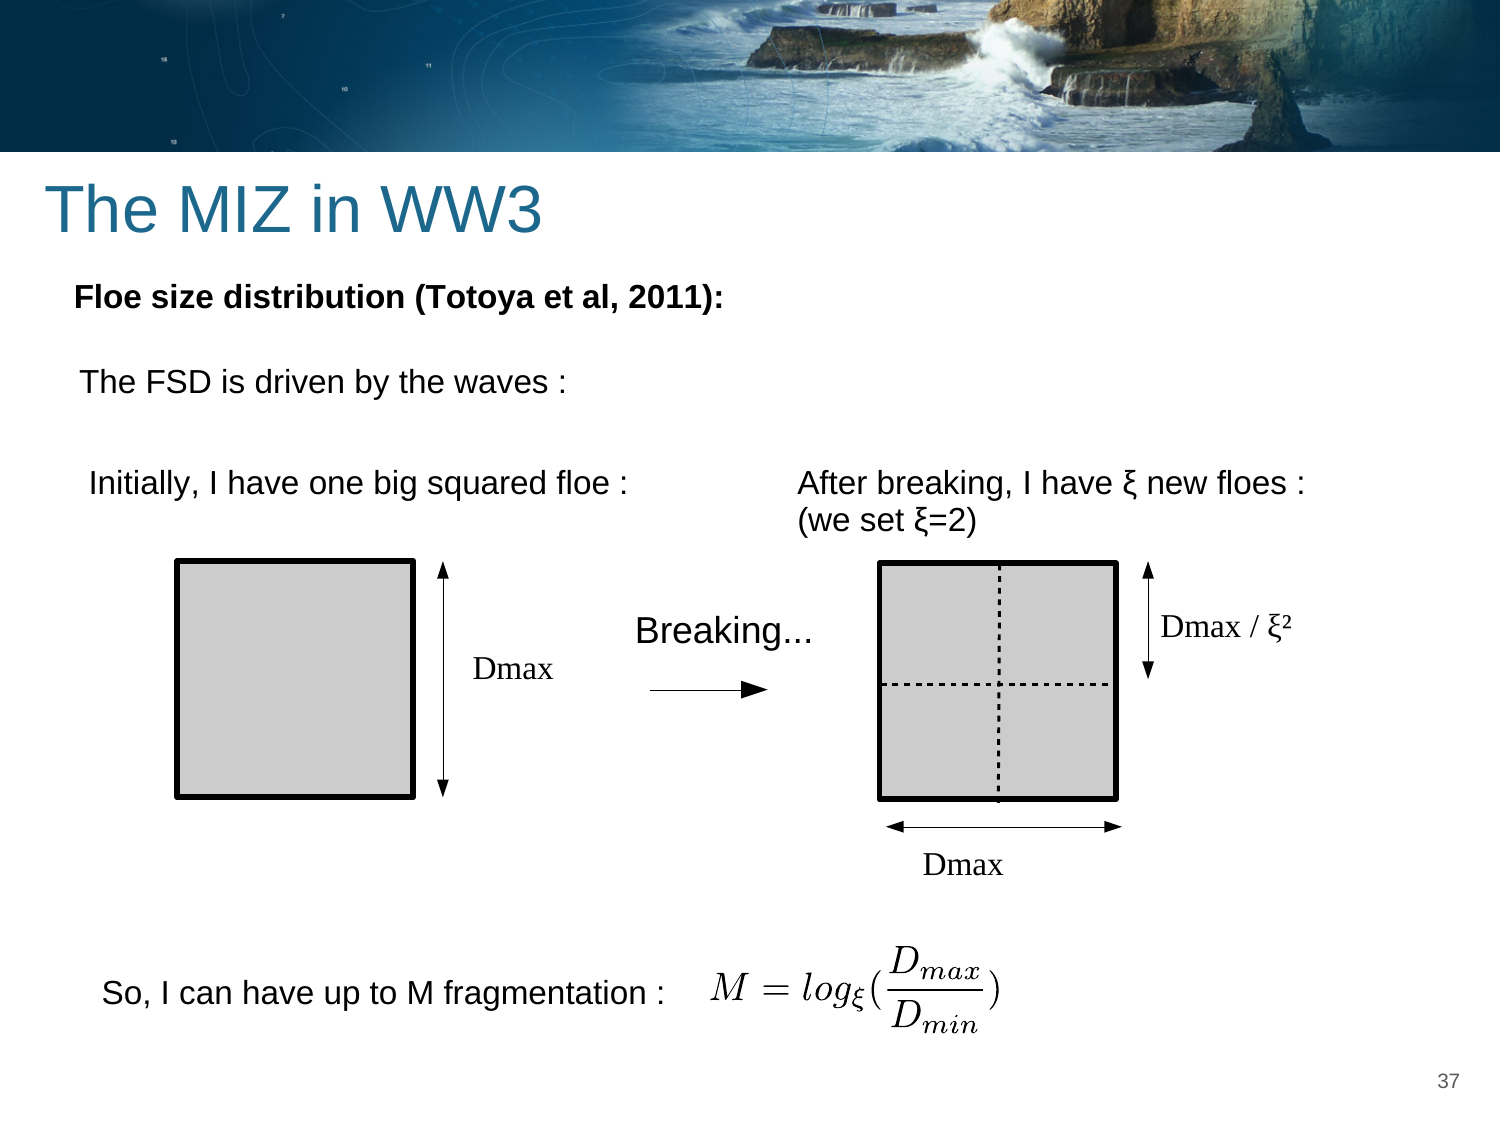

# The MIZ in WW3
Floe size distribution (Totoya et al, 2011):
The FSD is driven by the waves :
Initially, I have one big squared floe :
After breaking, I have ξ new floes :
(we set ξ=2)
Dmax / ξ²
Breaking...
Dmax
Dmax
So, I can have up to M fragmentation :